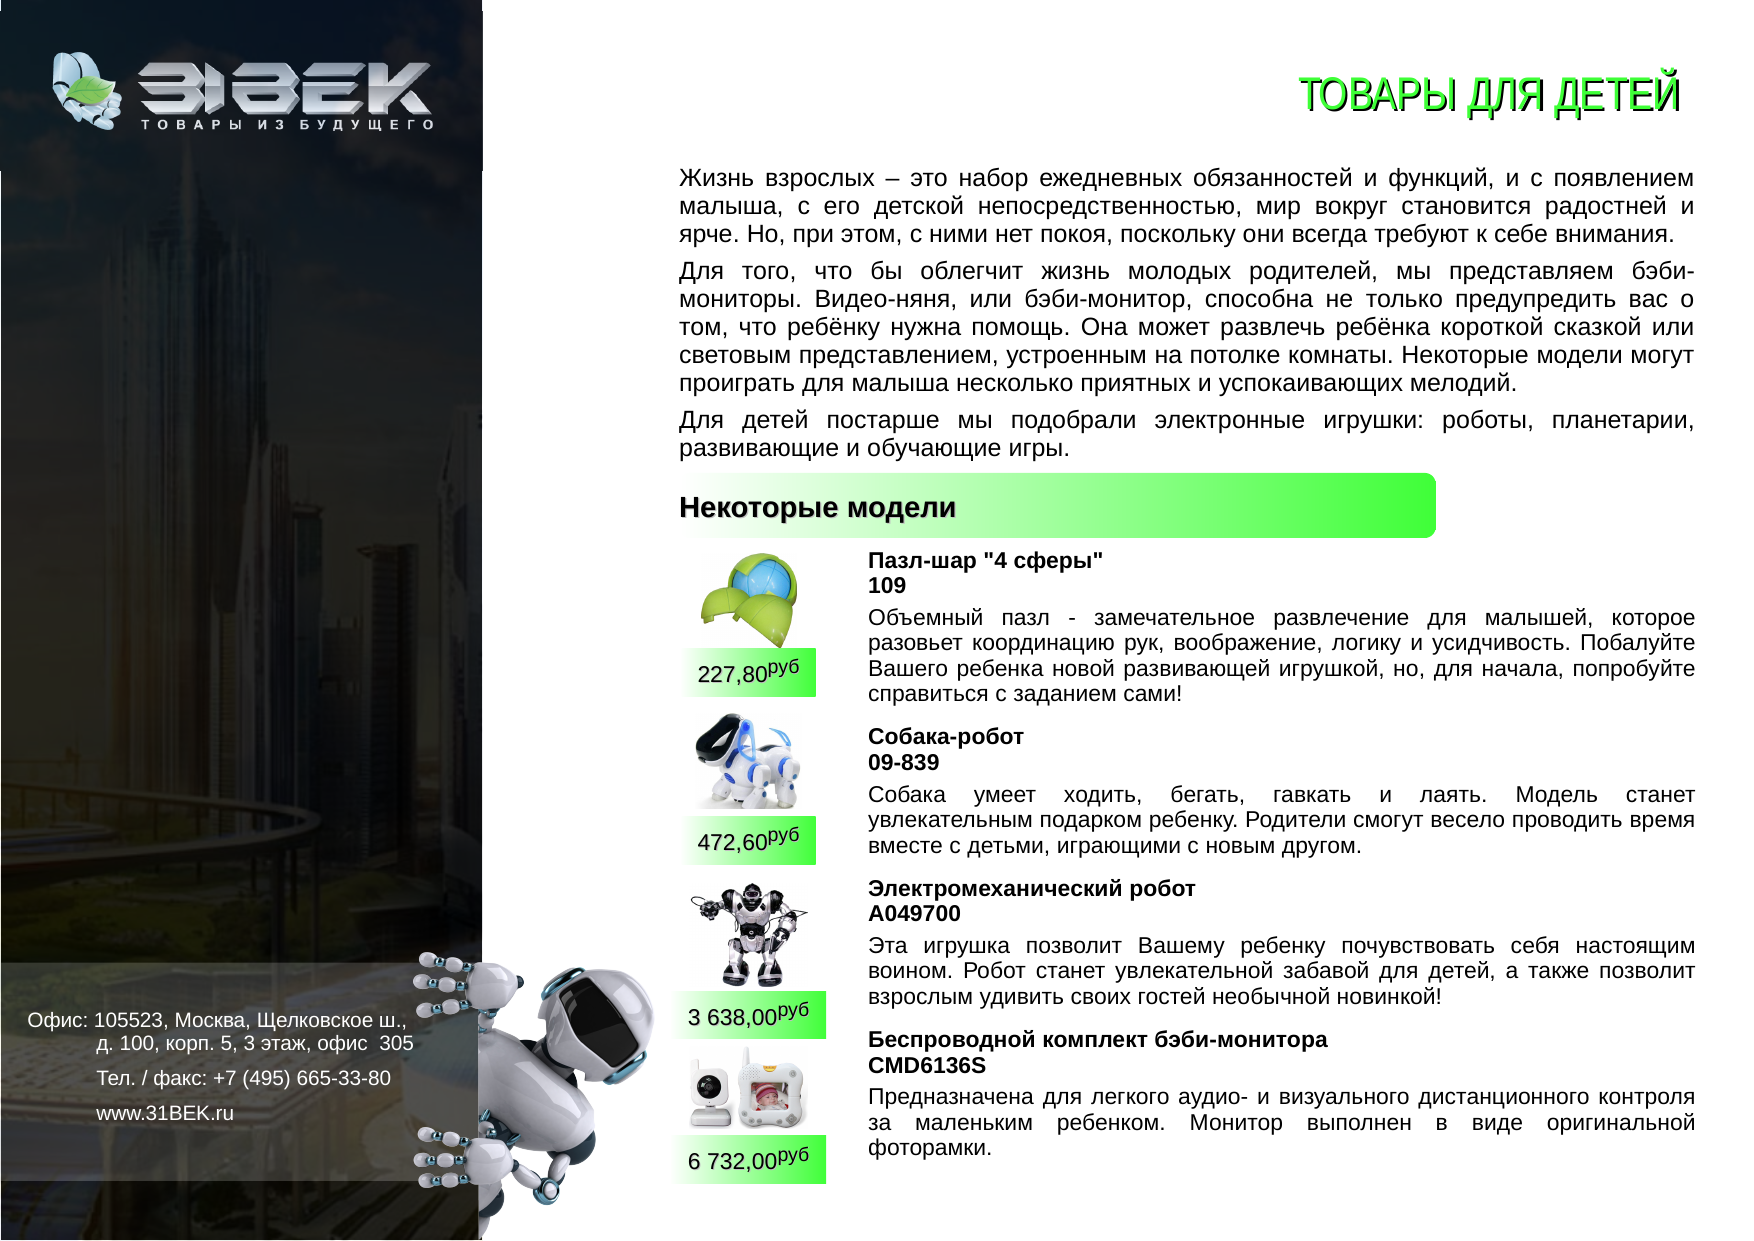

Офис: 105523, Москва, Щелковское ш.,
 д. 100, корп. 5, 3 этаж, офис 305
 Тел. / факс: +7 (495) 665-33-80
 www.31BEK.ru
ТОВАРЫ ДЛЯ ДЕТЕЙ
Жизнь взрослых – это набор ежедневных обязанностей и функций, и с появлением малыша, с его детской непосредственностью, мир вокруг становится радостней и ярче. Но, при этом, с ними нет покоя, поскольку они всегда требуют к себе внимания.
Для того, что бы облегчит жизнь молодых родителей, мы представляем бэби-мониторы. Видео-няня, или бэби-монитор, способна не только предупредить вас о том, что ребёнку нужна помощь. Она может развлечь ребёнка короткой сказкой или световым представлением, устроенным на потолке комнаты. Некоторые модели могут проиграть для малыша несколько приятных и успокаивающих мелодий.
Для детей постарше мы подобрали электронные игрушки: роботы, планетарии, развивающие и обучающие игры.
Некоторые модели
Пазл-шар "4 сферы"
109
Объемный пазл - замечательное развлечение для малышей, которое разовьет координацию рук, воображение, логику и усидчивость. Побалуйте Вашего ребенка новой развивающей игрушкой, но, для начала, попробуйте справиться с заданием сами!
Собака-робот
09-839
Собака умеет ходить, бегать, гавкать и лаять. Модель станет увлекательным подарком ребенку. Родители смогут весело проводить время вместе с детьми, играющими с новым другом.
Электромеханический робот
A049700
Эта игрушка позволит Вашему ребенку почувствовать себя настоящим воином. Робот станет увлекательной забавой для детей, а также позволит взрослым удивить своих гостей необычной новинкой!
Беспроводной комплект бэби-монитора
CMD6136S
Предназначена для легкого аудио- и визуального дистанционного контроля за маленьким ребенком. Монитор выполнен в виде оригинальной фоторамки.
227,80руб
472,60руб
3 638,00руб
6 732,00руб